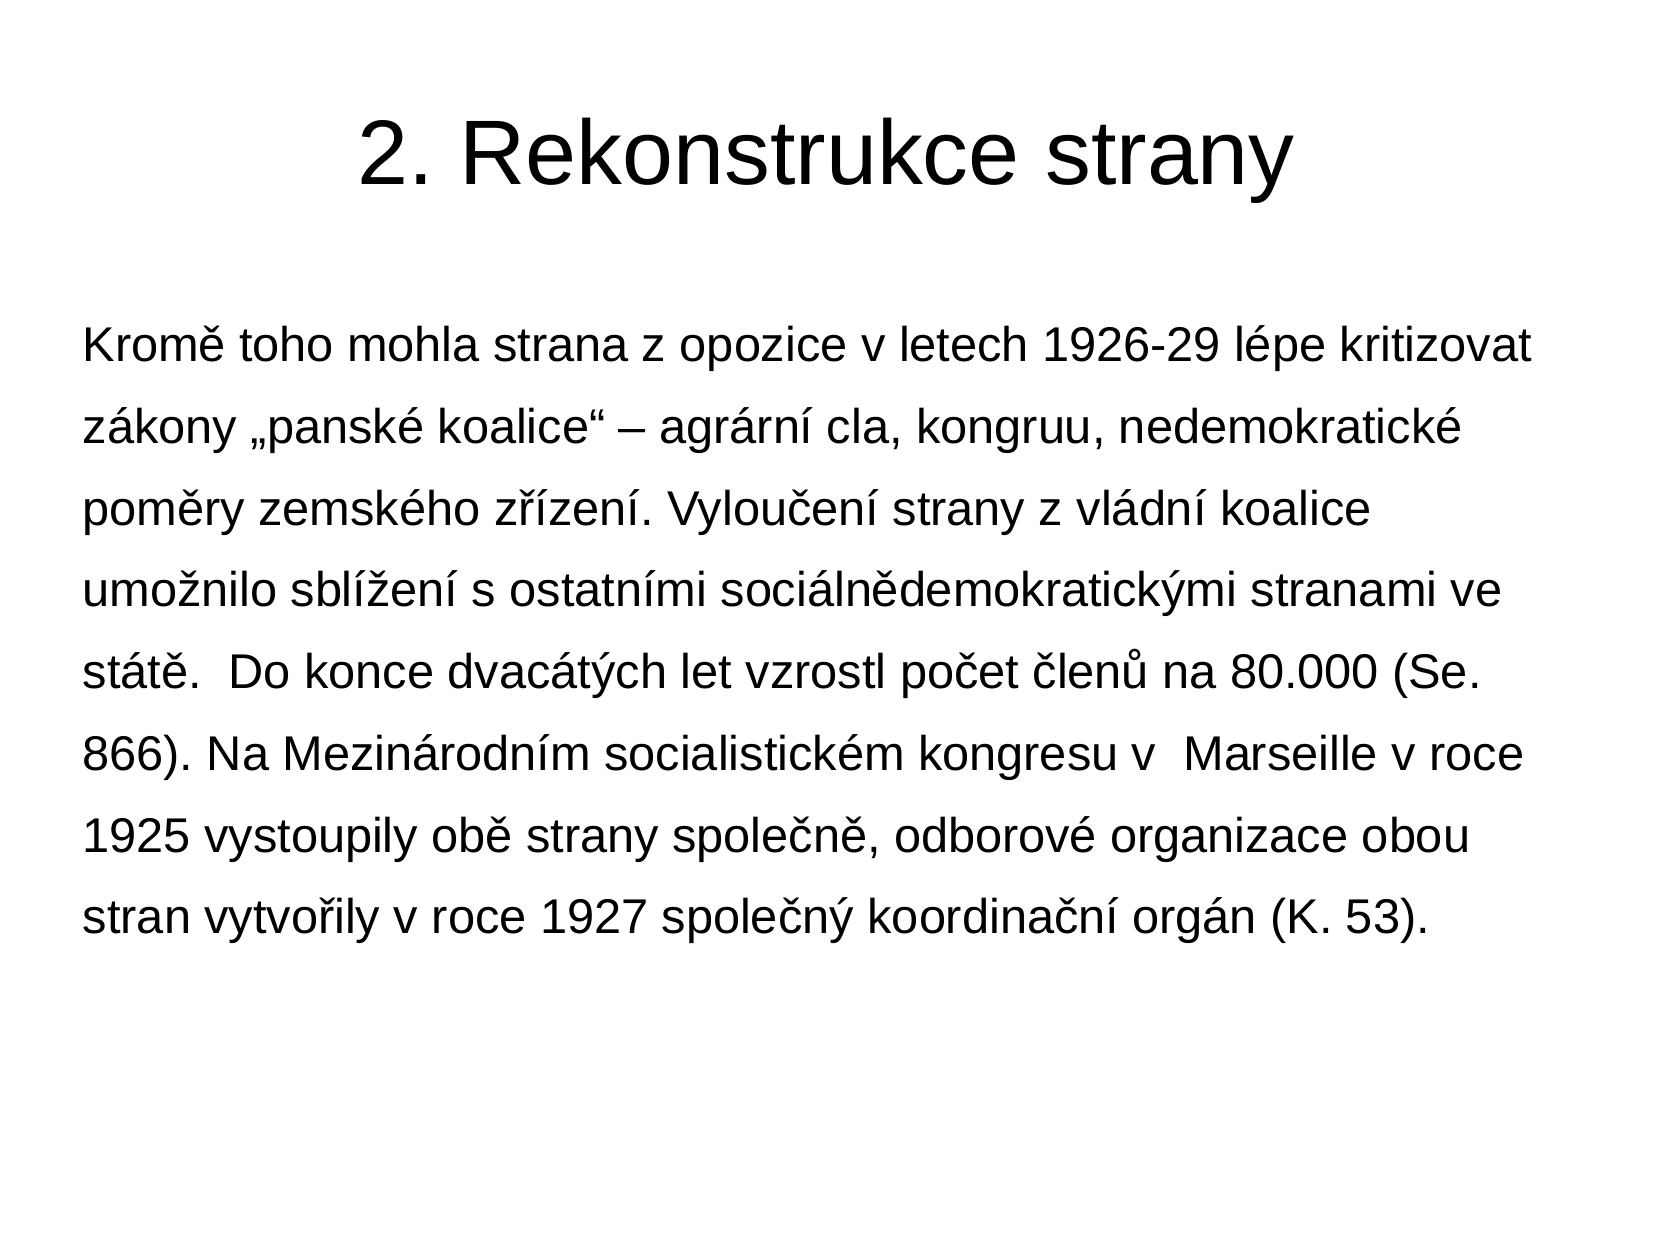

# 2. Rekonstrukce strany
Kromě toho mohla strana z opozice v letech 1926-29 lépe kritizovat zákony „panské koalice“ – agrární cla, kongruu, nedemokratické poměry zemského zřízení. Vyloučení strany z vládní koalice umožnilo sblížení s ostatními sociálnědemokratickými stranami ve státě. Do konce dvacátých let vzrostl počet členů na 80.000 (Se. 866). Na Mezinárodním socialistickém kongresu v Marseille v roce 1925 vystoupily obě strany společně, odborové organizace obou stran vytvořily v roce 1927 společný koordinační orgán (K. 53).